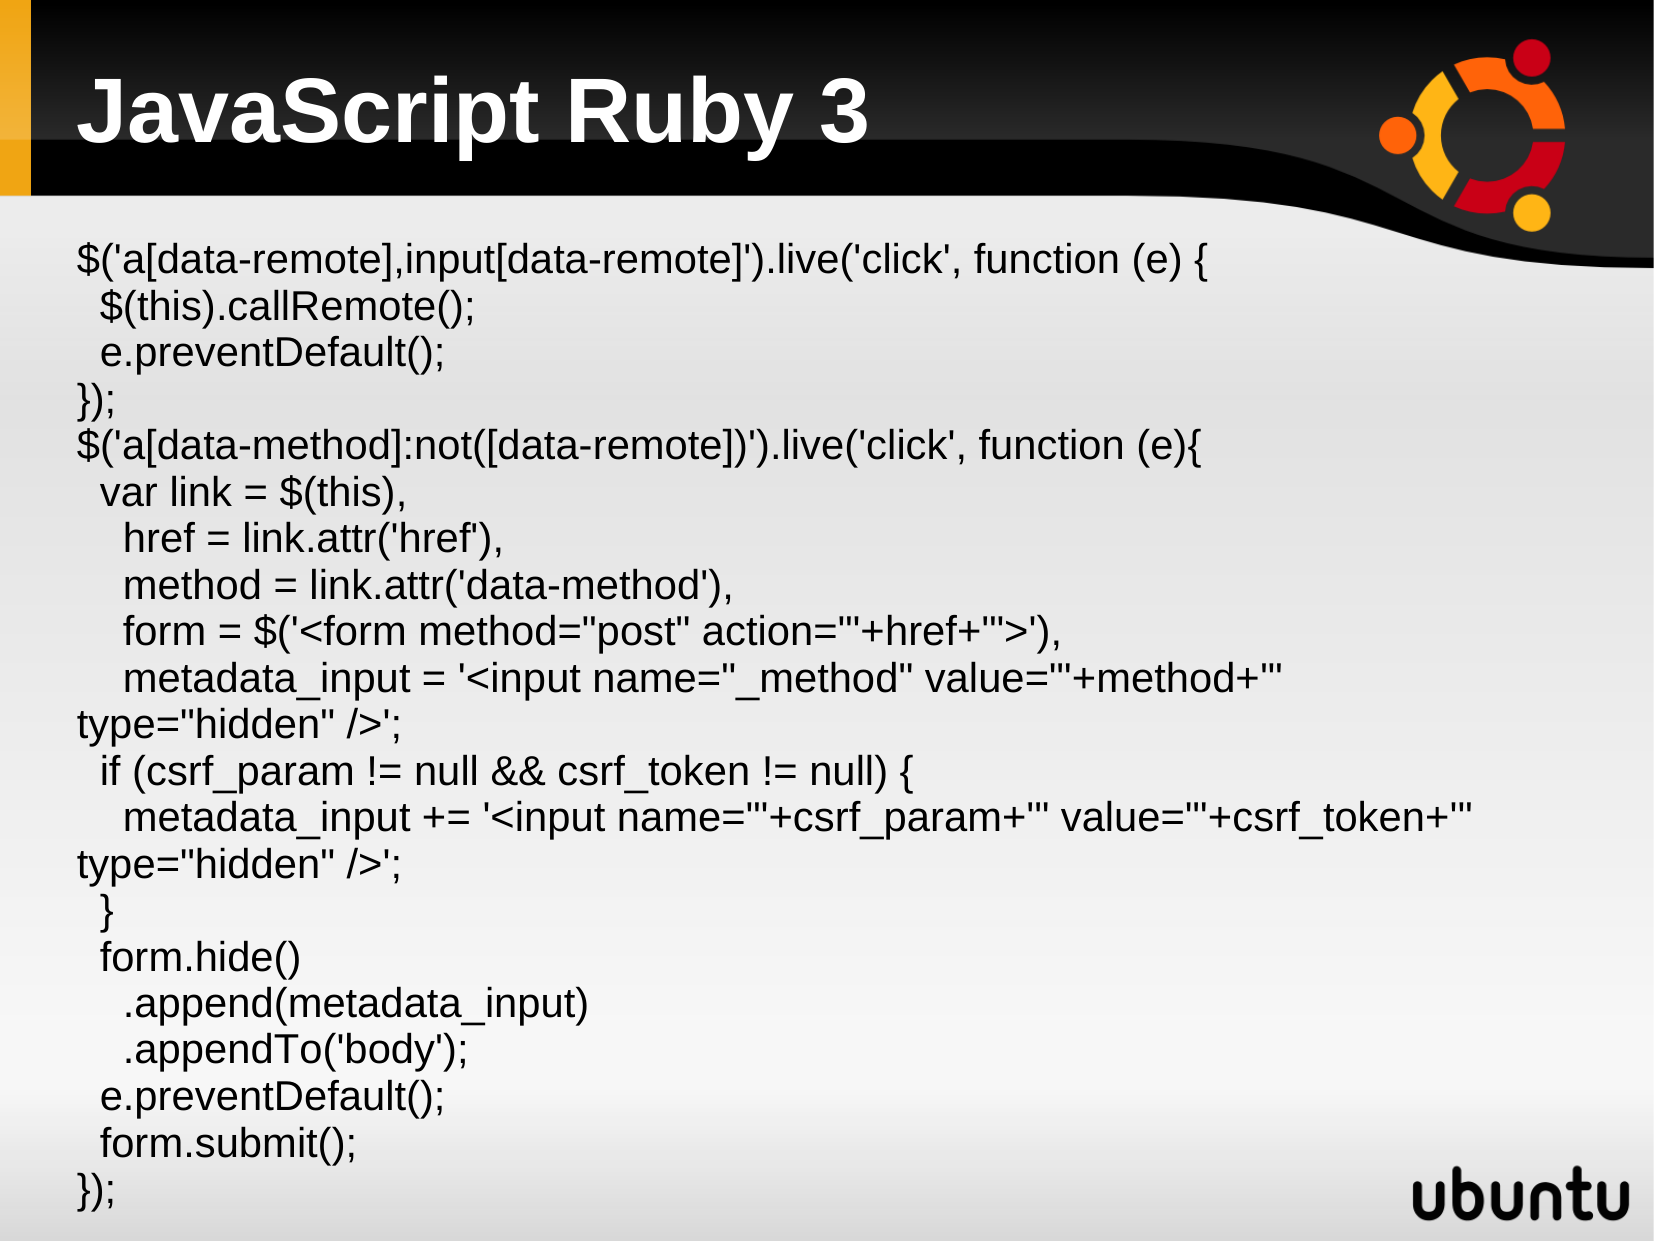

# JavaScript Ruby 3
$('a[data-remote],input[data-remote]').live('click', function (e) {
 $(this).callRemote();
 e.preventDefault();
});
$('a[data-method]:not([data-remote])').live('click', function (e){
 var link = $(this),
 href = link.attr('href'),
 method = link.attr('data-method'),
 form = $('<form method="post" action="'+href+'">'),
 metadata_input = '<input name="_method" value="'+method+'" type="hidden" />';
 if (csrf_param != null && csrf_token != null) {
 metadata_input += '<input name="'+csrf_param+'" value="'+csrf_token+'" type="hidden" />';
 }
 form.hide()
 .append(metadata_input)
 .appendTo('body');
 e.preventDefault();
 form.submit();
});